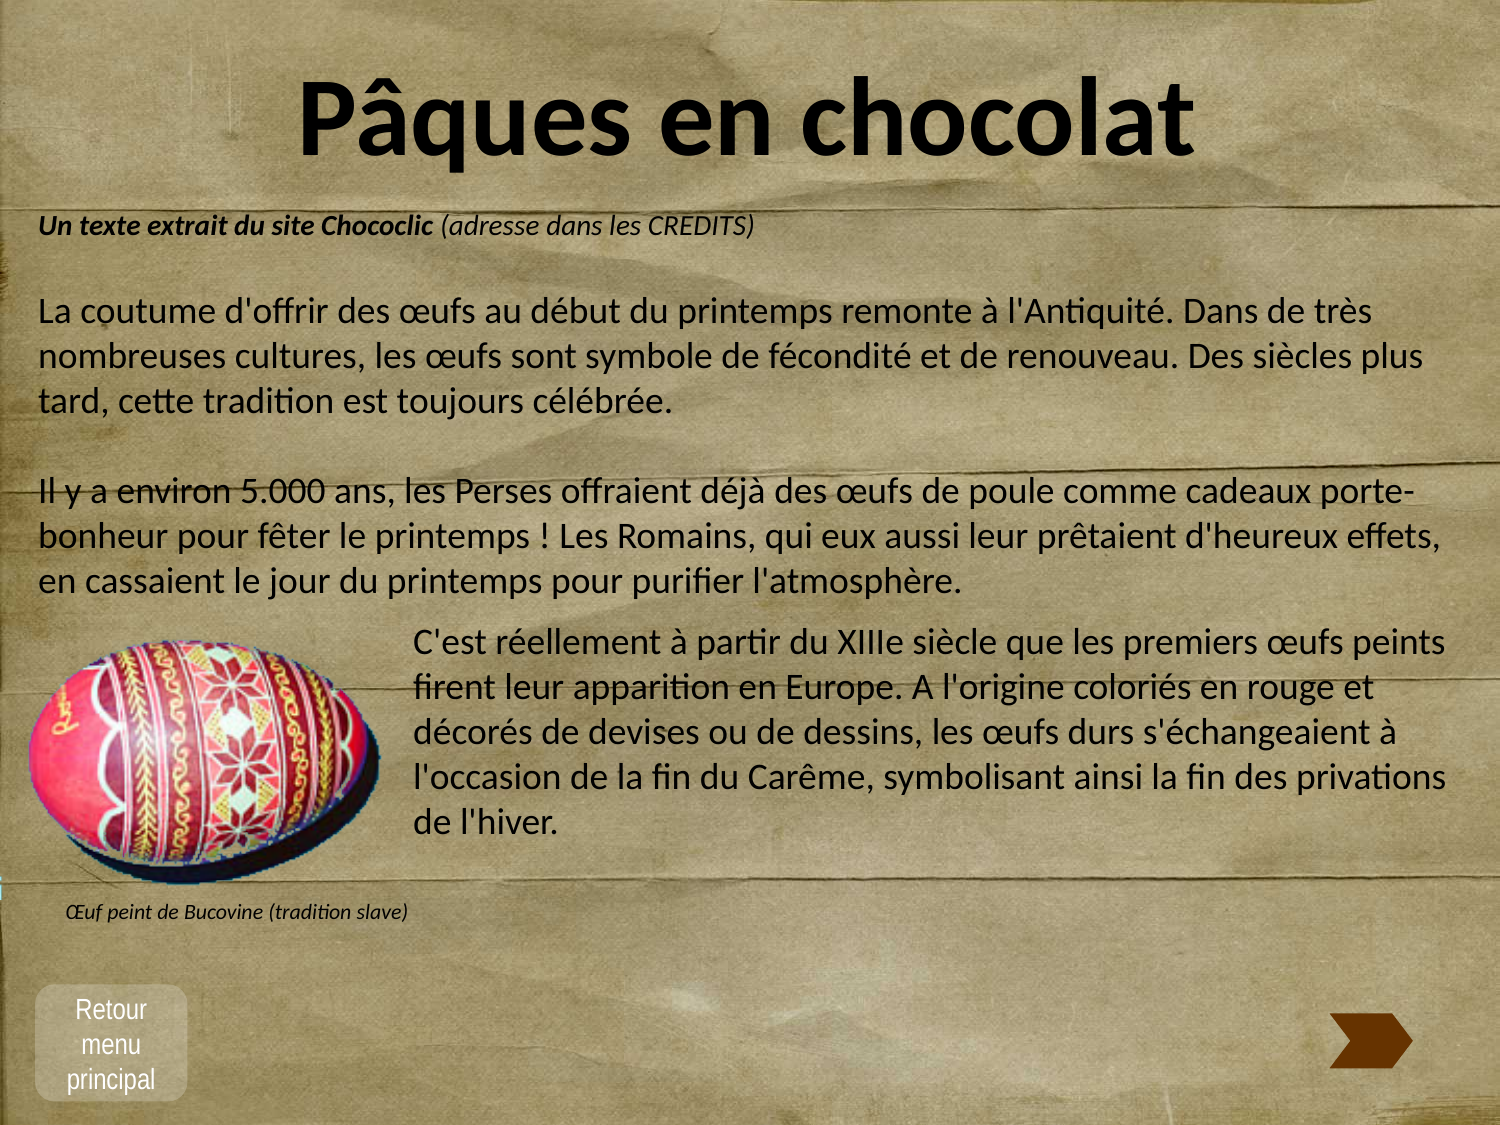

Pâques en chocolat
#
Un texte extrait du site Chococlic (adresse dans les CREDITS)
La coutume d'offrir des œufs au début du printemps remonte à l'Antiquité. Dans de très nombreuses cultures, les œufs sont symbole de fécondité et de renouveau. Des siècles plus tard, cette tradition est toujours célébrée.
Il y a environ 5.000 ans, les Perses offraient déjà des œufs de poule comme cadeaux porte-bonheur pour fêter le printemps ! Les Romains, qui eux aussi leur prêtaient d'heureux effets, en cassaient le jour du printemps pour purifier l'atmosphère.
C'est réellement à partir du XIIIe siècle que les premiers œufs peints firent leur apparition en Europe. A l'origine coloriés en rouge et décorés de devises ou de dessins, les œufs durs s'échangeaient à l'occasion de la fin du Carême, symbolisant ainsi la fin des privations de l'hiver.
Œuf peint de Bucovine (tradition slave)
Retour menu
principal